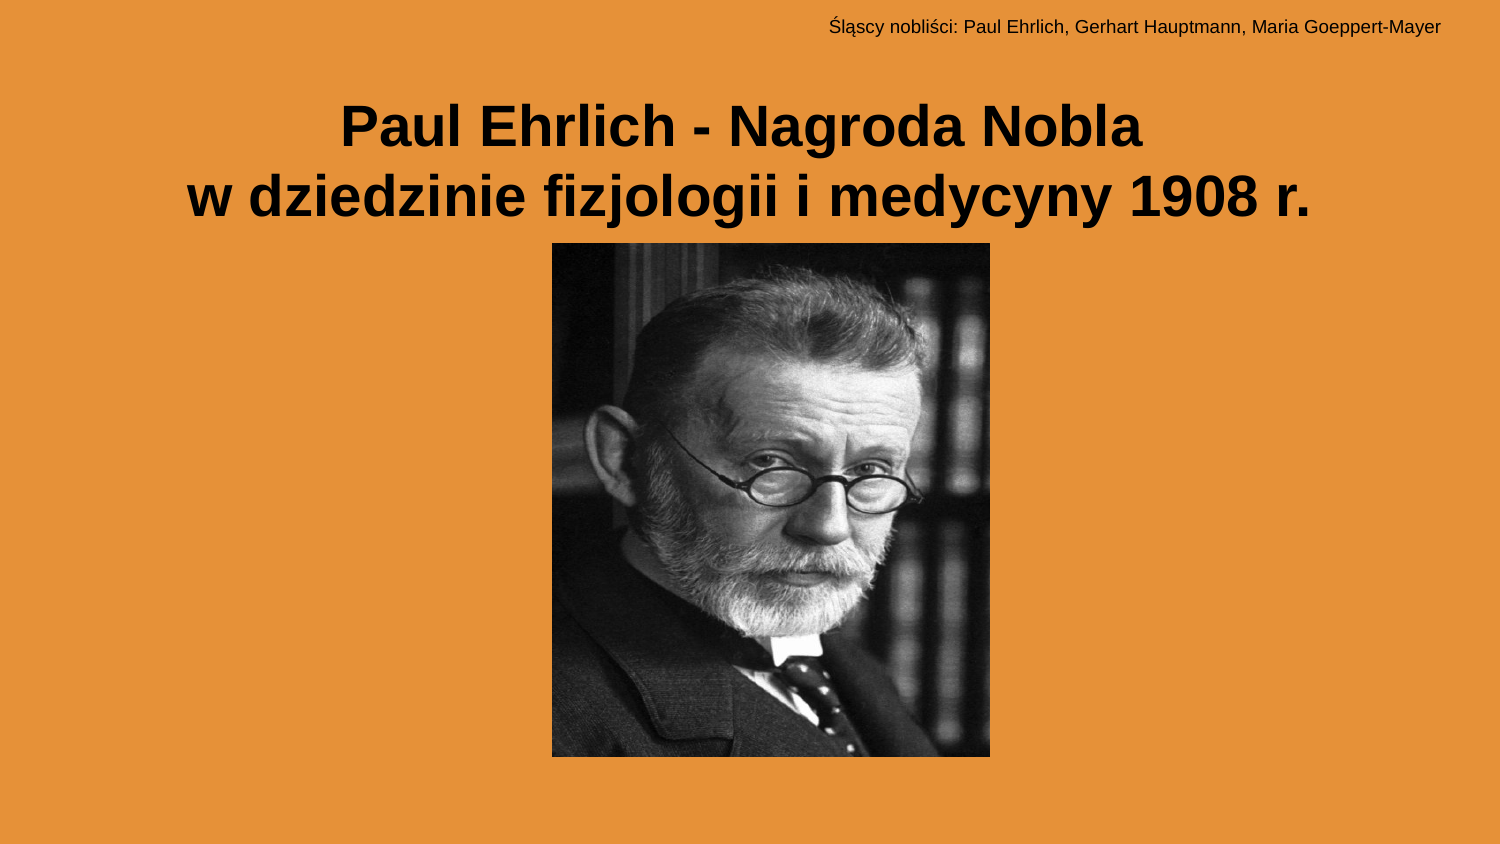

# Paul Ehrlich - Nagroda Nobla w dziedzinie fizjologii i medycyny 1908 r.